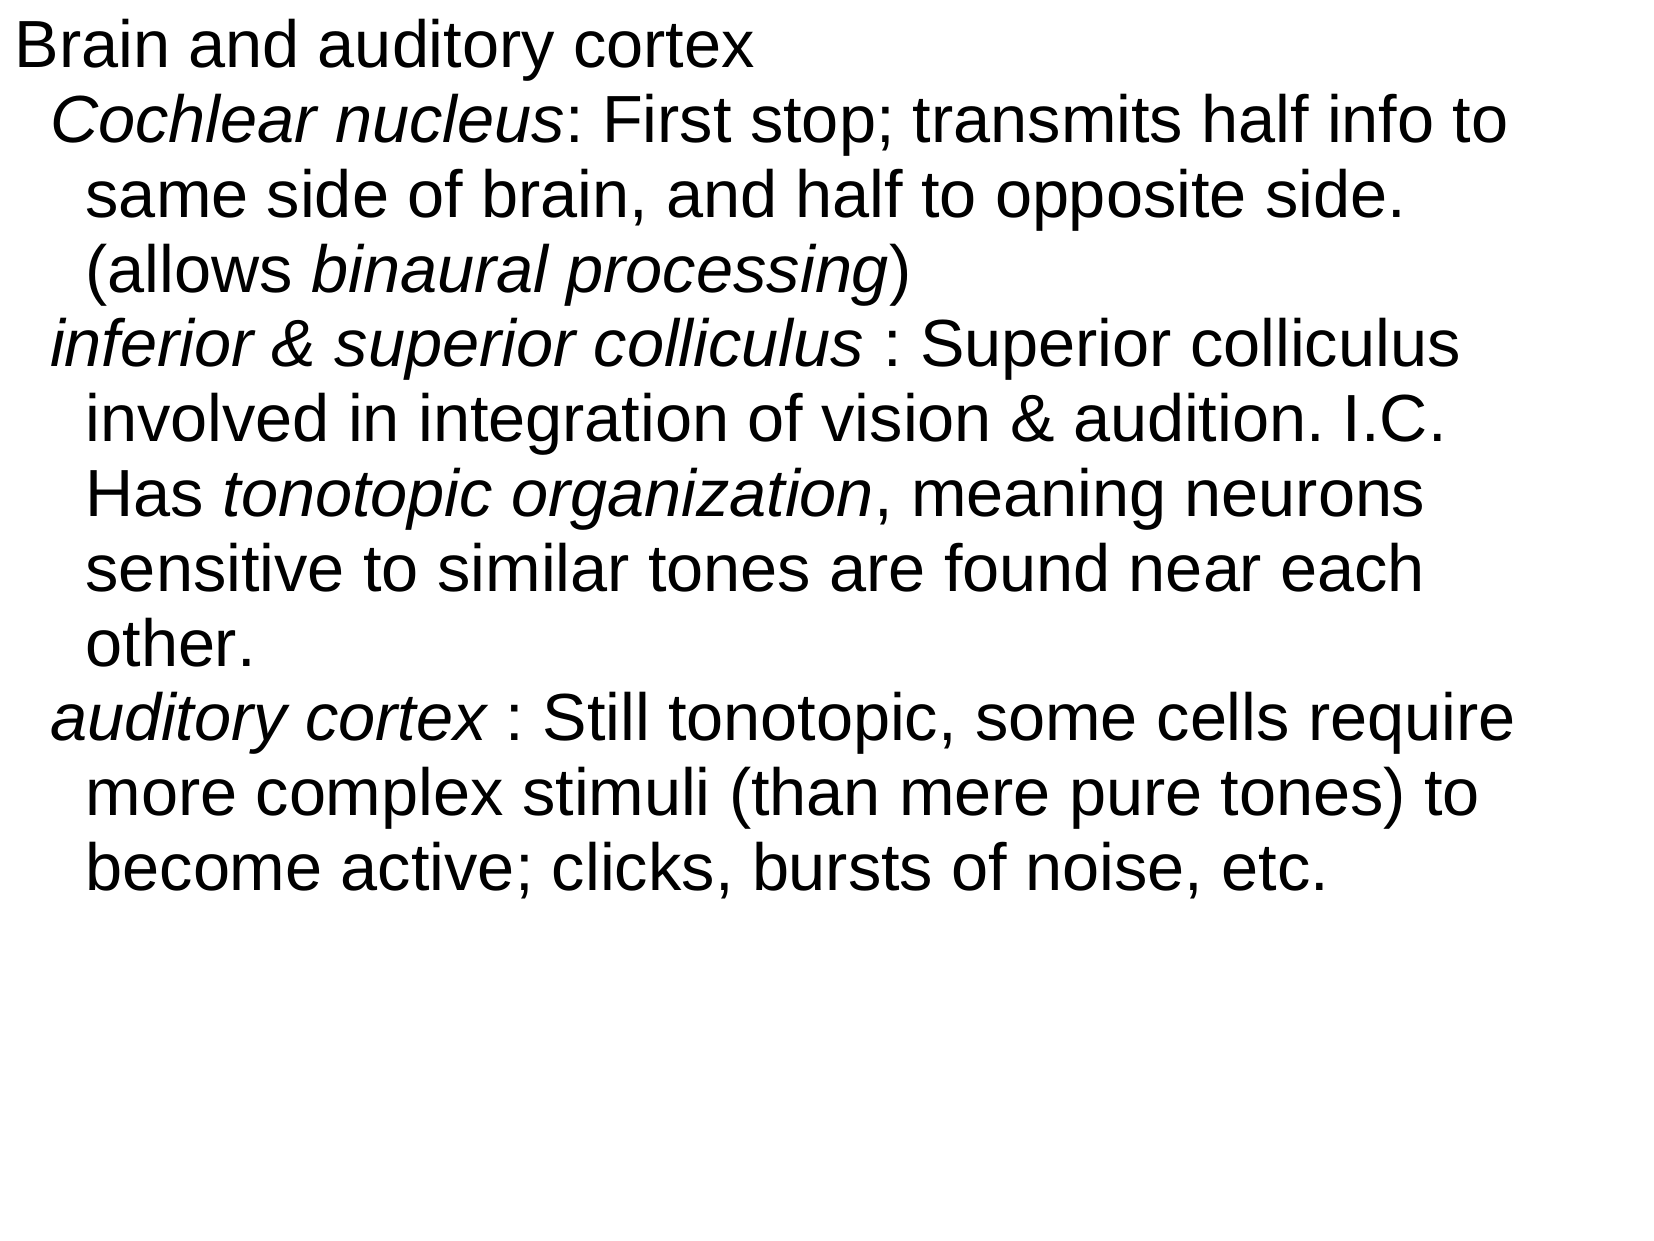

Brain and auditory cortex
Cochlear nucleus: First stop; transmits half info to same side of brain, and half to opposite side. (allows binaural processing)
inferior & superior colliculus : Superior colliculus involved in integration of vision & audition. I.C. Has tonotopic organization, meaning neurons sensitive to similar tones are found near each other.
auditory cortex : Still tonotopic, some cells require more complex stimuli (than mere pure tones) to become active; clicks, bursts of noise, etc.